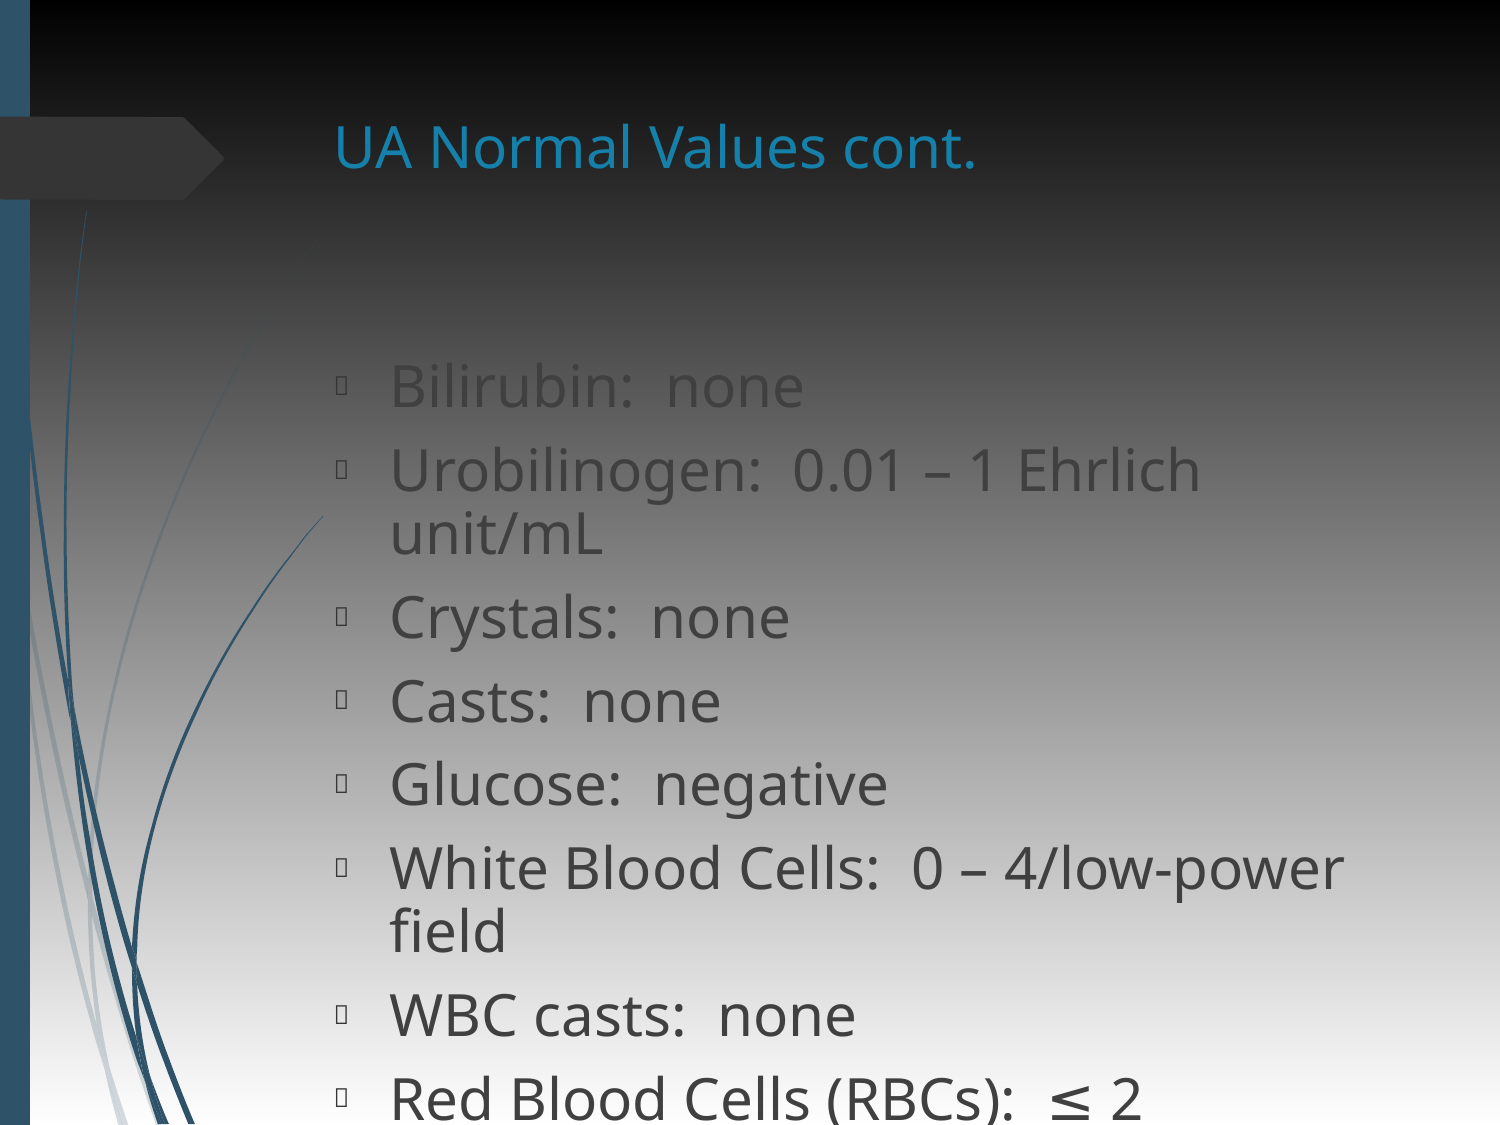

# UA Normal Values cont.
Bilirubin: none
Urobilinogen: 0.01 – 1 Ehrlich unit/mL
Crystals: none
Casts: none
Glucose: negative
White Blood Cells: 0 – 4/low-power field
WBC casts: none
Red Blood Cells (RBCs): ≤ 2
RBC casts: none